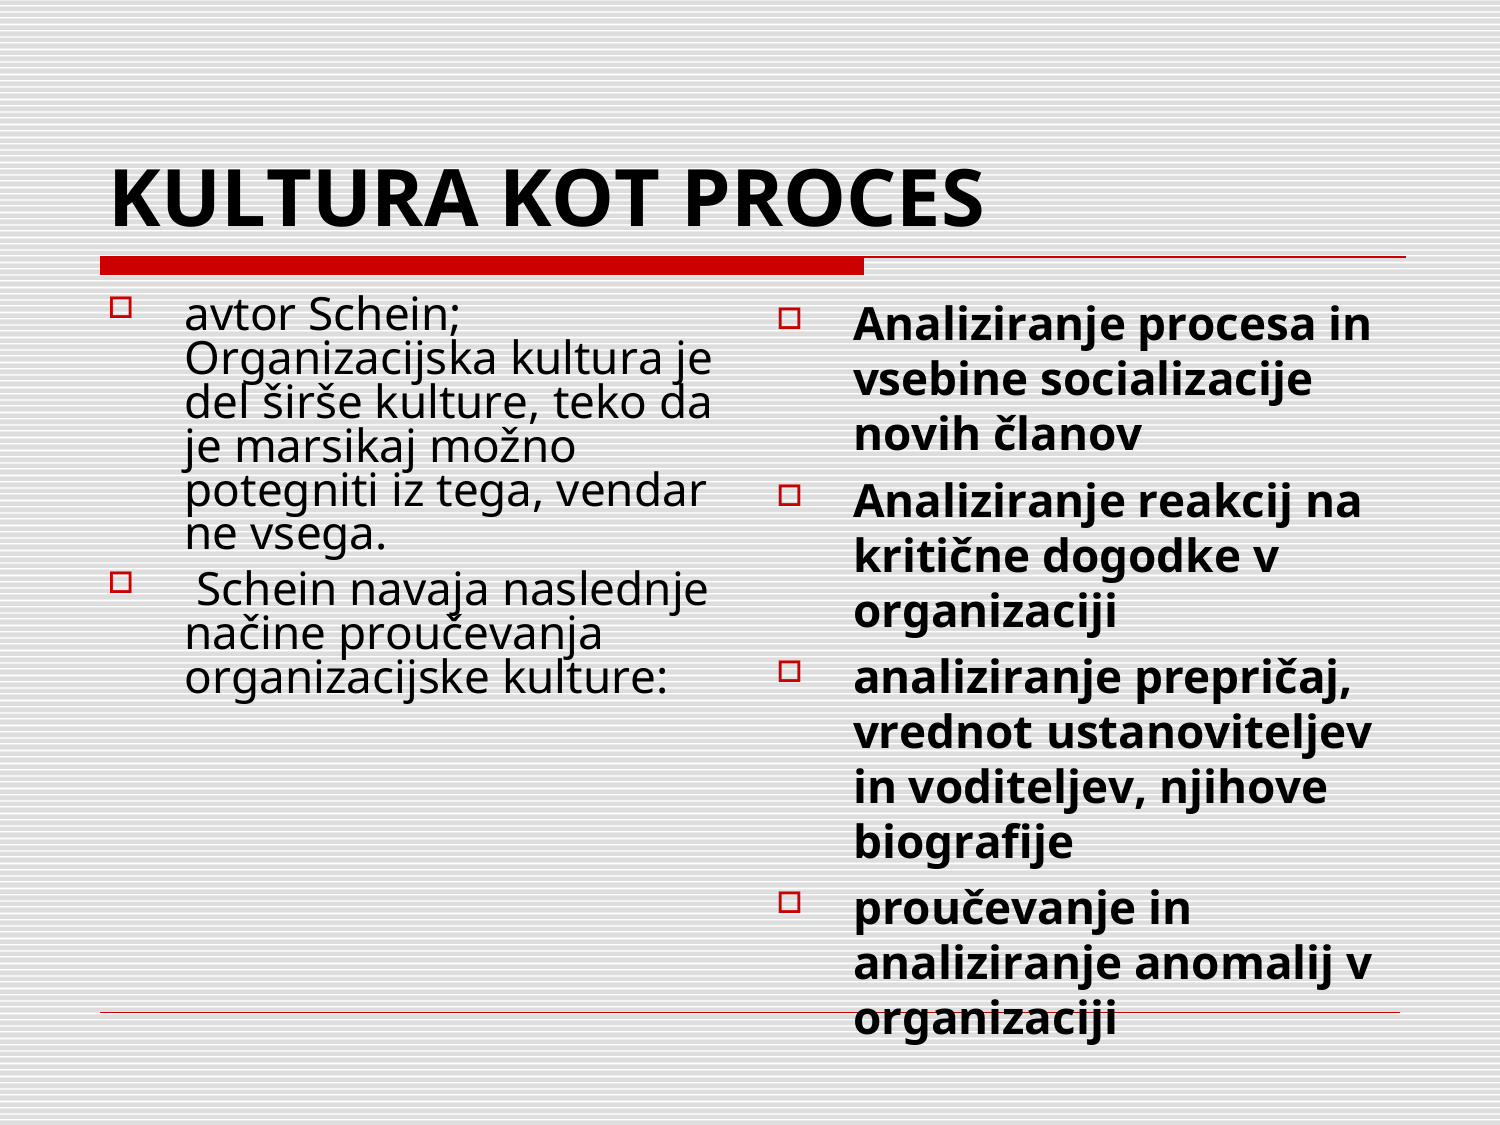

# KULTURA KOT PROCES
avtor Schein; Organizacijska kultura je del širše kulture, teko da je marsikaj možno potegniti iz tega, vendar ne vsega.
 Schein navaja naslednje načine proučevanja organizacijske kulture:
Analiziranje procesa in vsebine socializacije novih članov
Analiziranje reakcij na kritične dogodke v organizaciji
analiziranje prepričaj, vrednot ustanoviteljev in voditeljev, njihove biografije
proučevanje in analiziranje anomalij v organizaciji